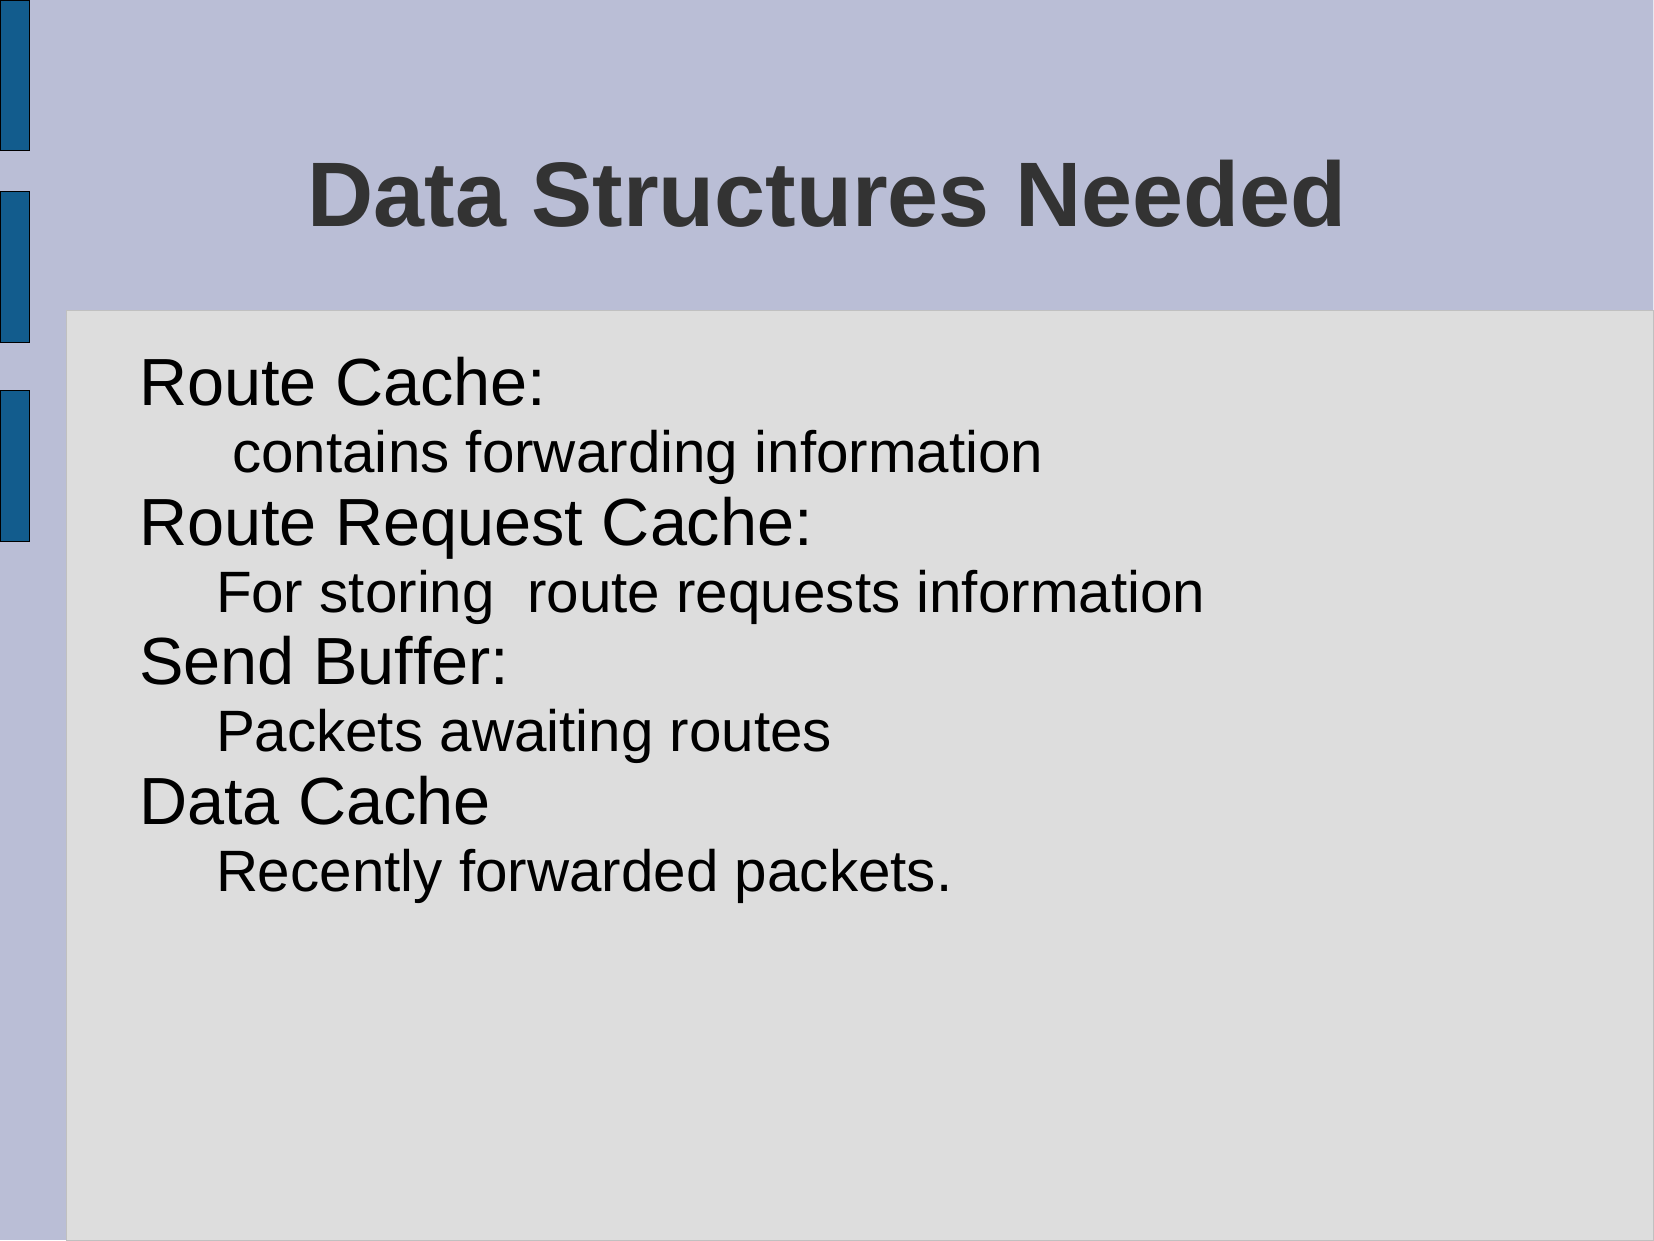

# Data Structures Needed
Route Cache:
 contains forwarding information
Route Request Cache:
For storing route requests information
Send Buffer:
Packets awaiting routes
Data Cache
Recently forwarded packets.